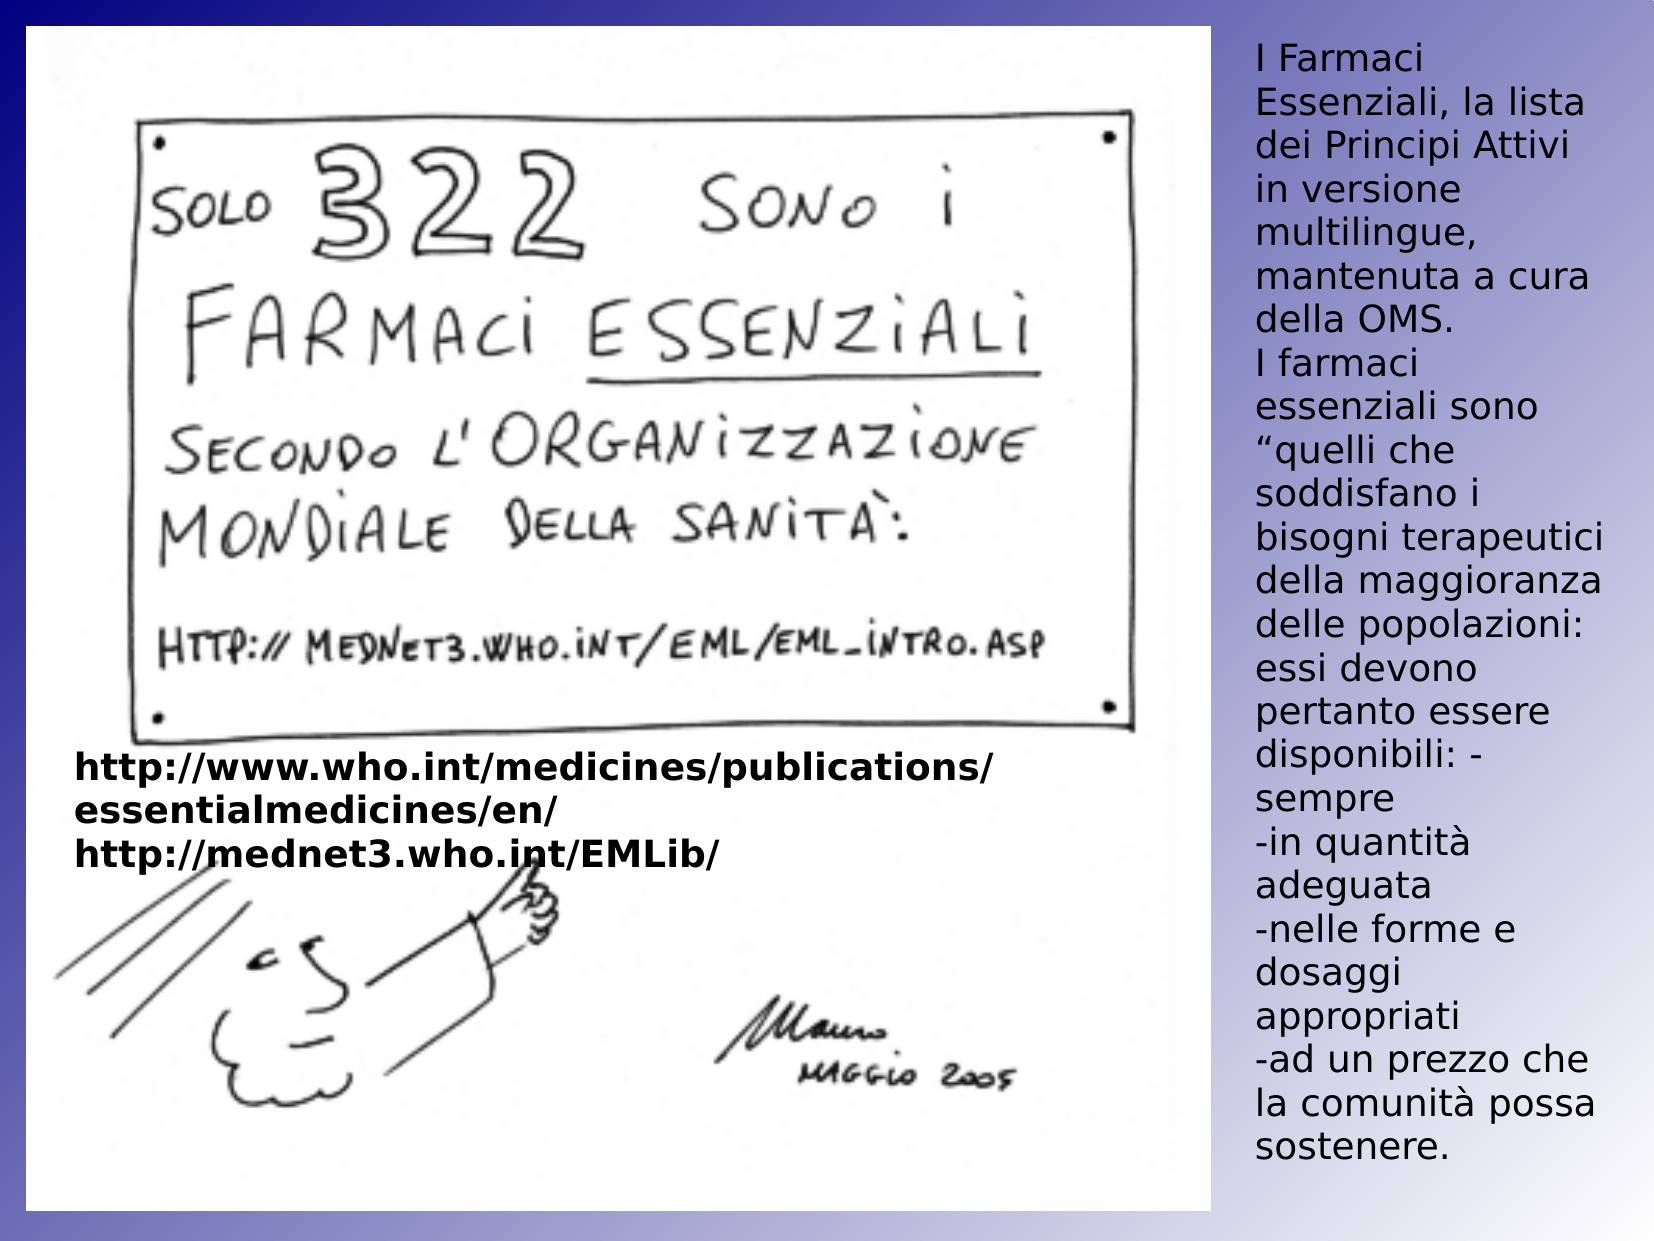

I Farmaci Essenziali, la lista dei Principi Attivi in versione multilingue, mantenuta a cura della OMS.
I farmaci essenziali sono “quelli che soddisfano i bisogni terapeutici della maggioranza delle popolazioni: essi devono pertanto essere disponibili: -sempre
-in quantità adeguata
-nelle forme e dosaggi appropriati
-ad un prezzo che la comunità possa sostenere.
http://www.who.int/medicines/publications/essentialmedicines/en/
http://mednet3.who.int/EMLib/